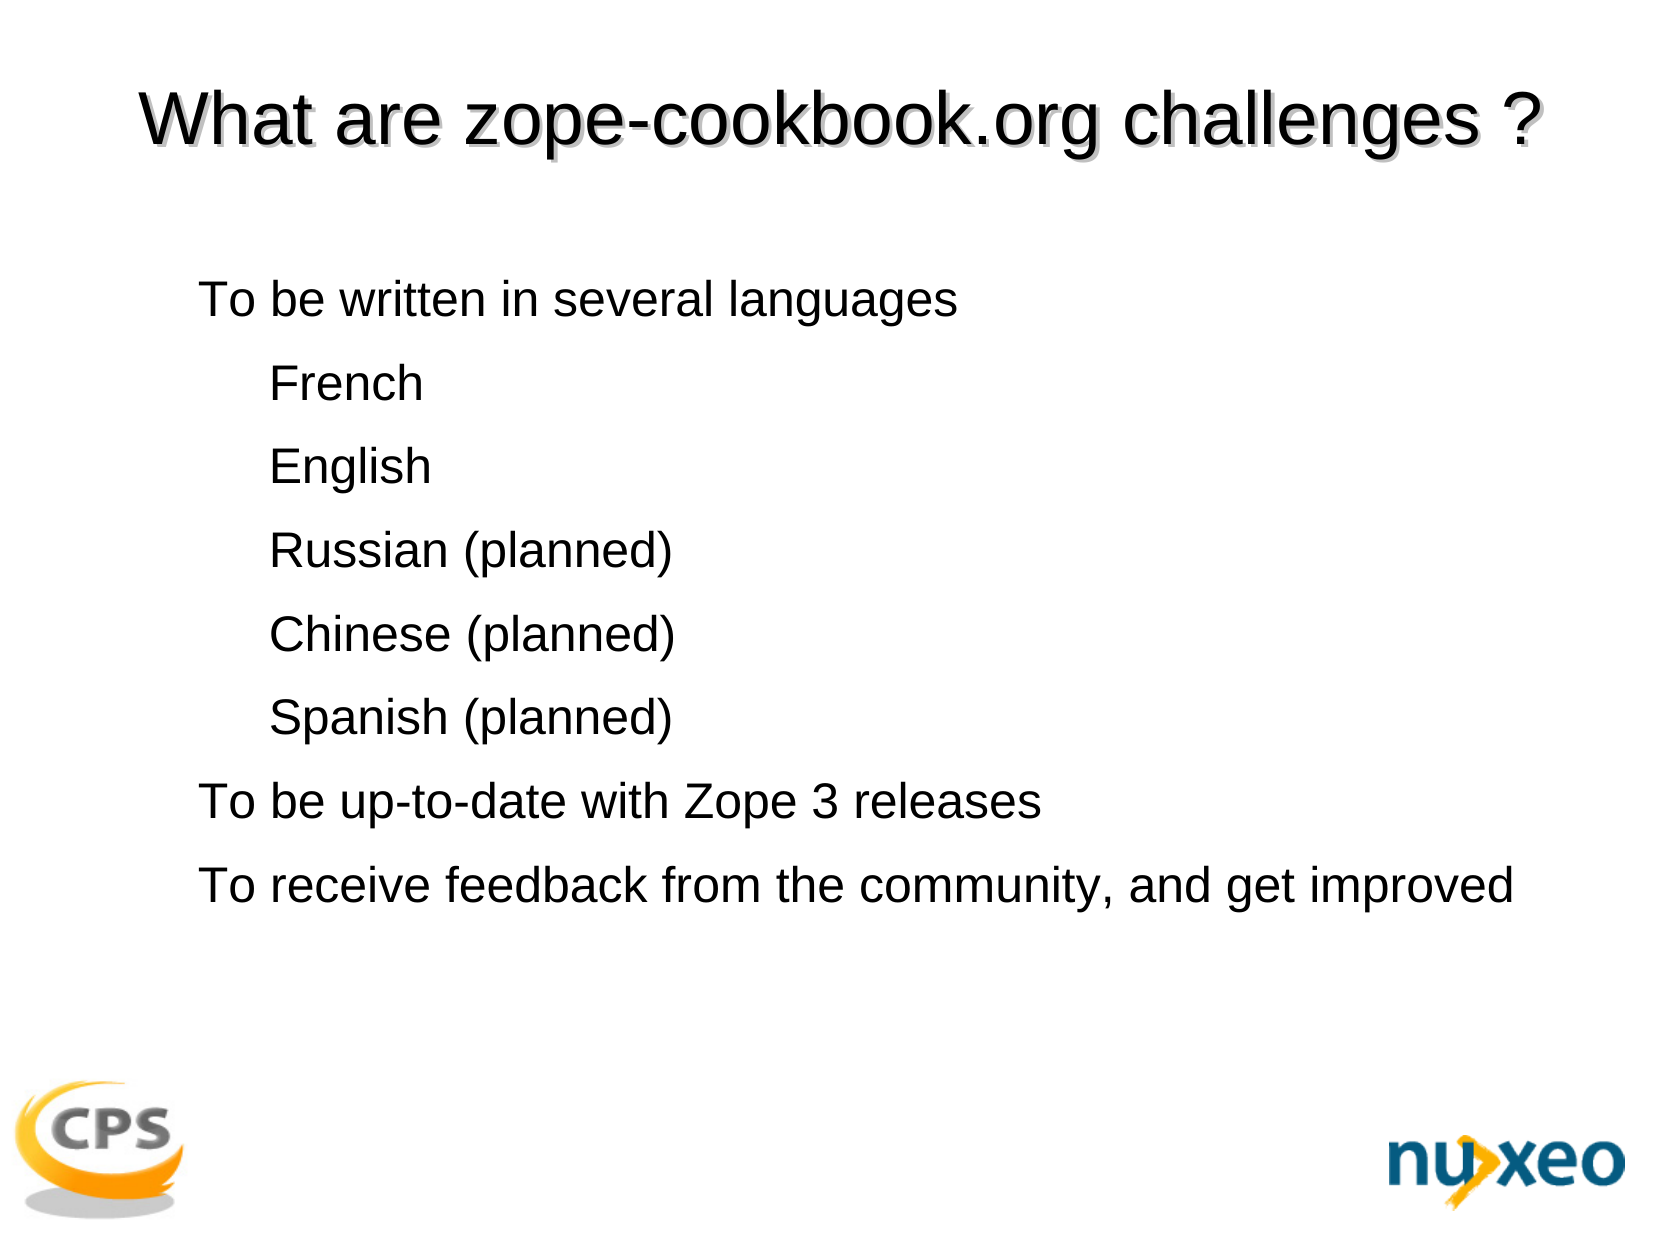

What are zope-cookbook.org challenges ?
To be written in several languages
French
English
Russian (planned)
Chinese (planned)
Spanish (planned)
To be up-to-date with Zope 3 releases
To receive feedback from the community, and get improved